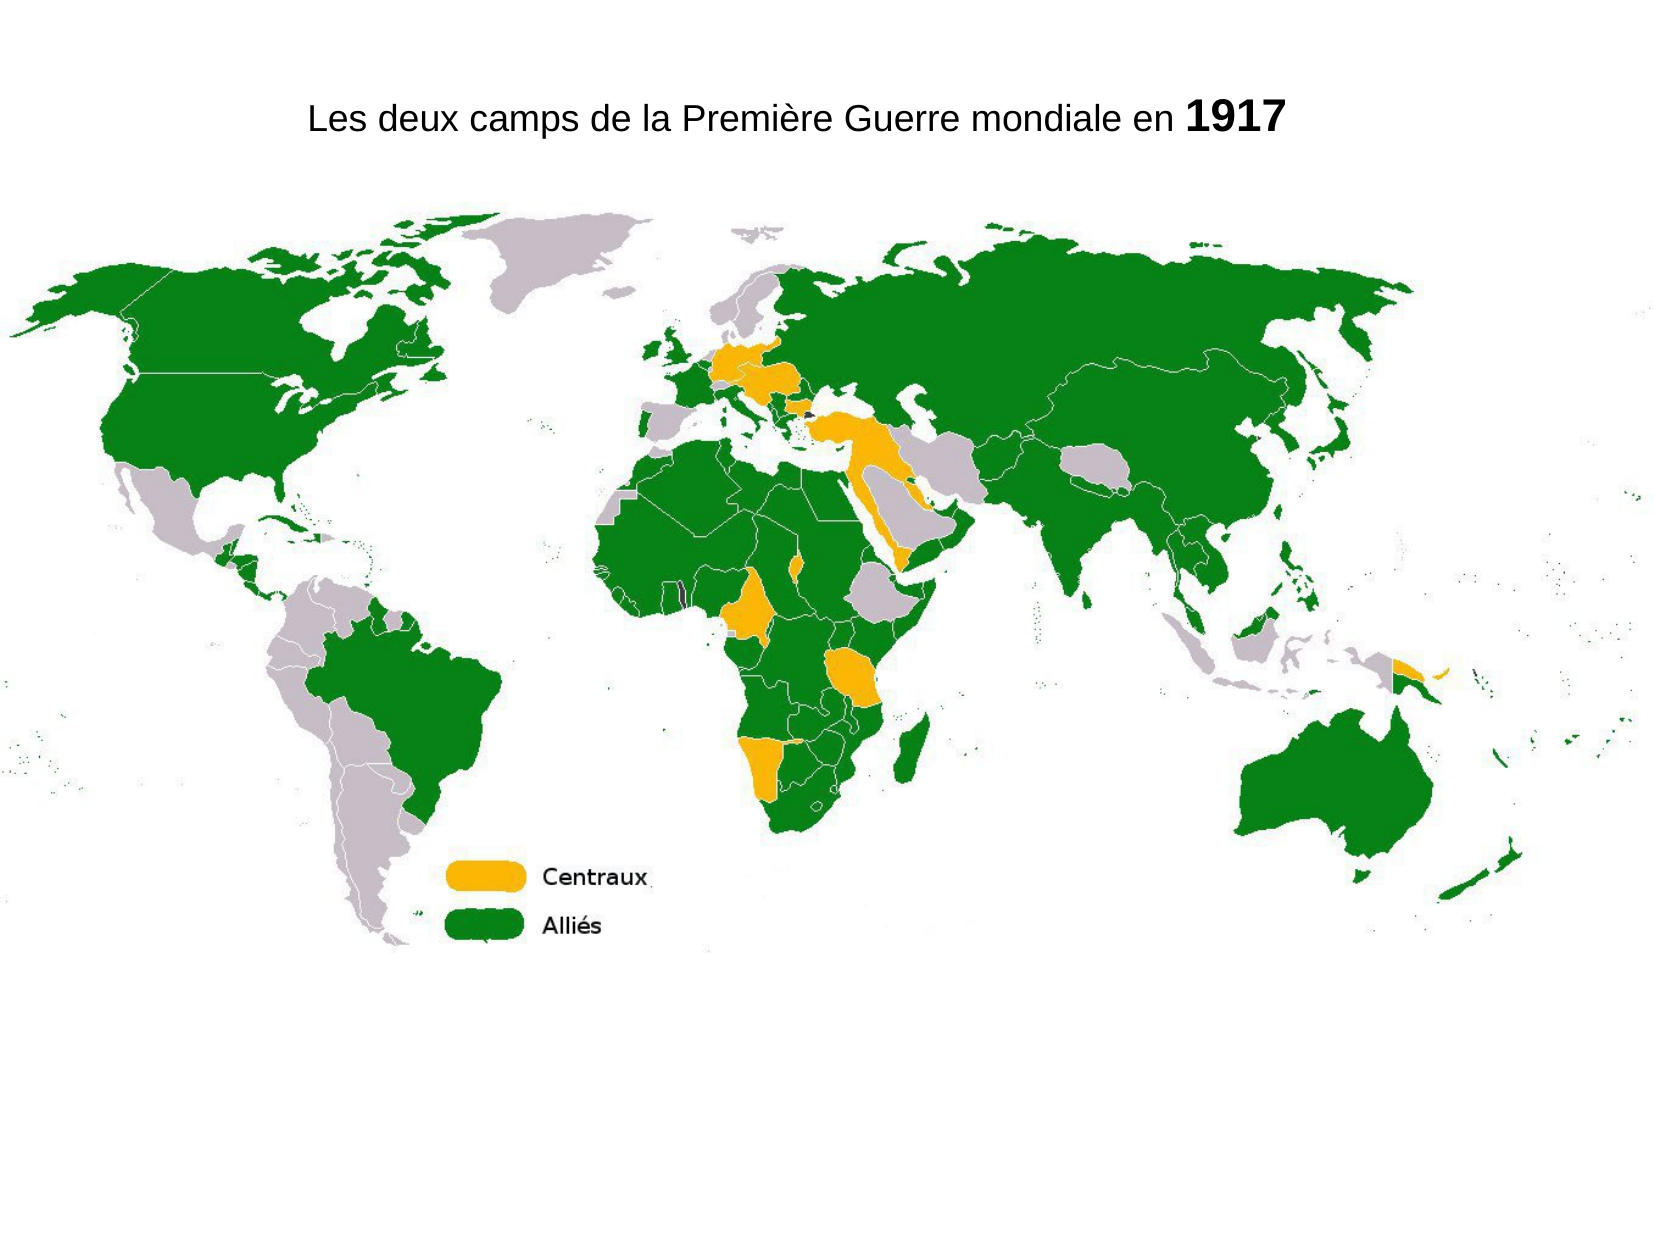

Les deux camps de la Première Guerre mondiale en 1917